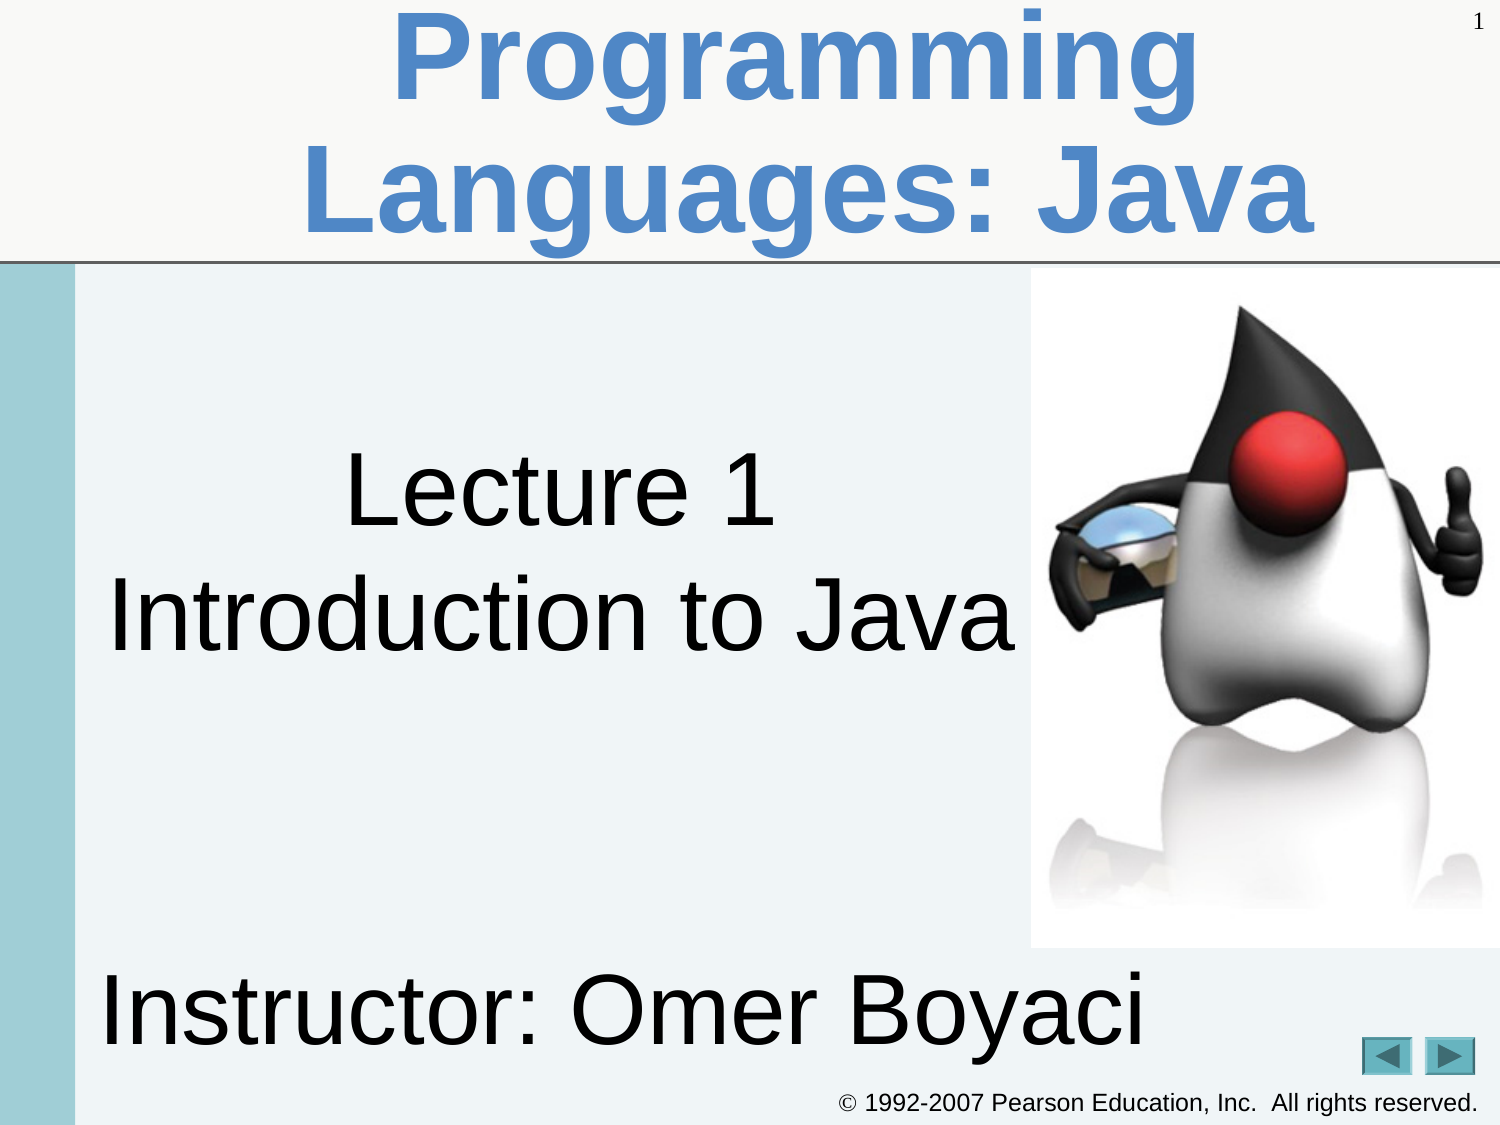

# Programming Languages: Java
1
	Lecture 1
	Introduction to Java
Instructor: Omer Boyaci